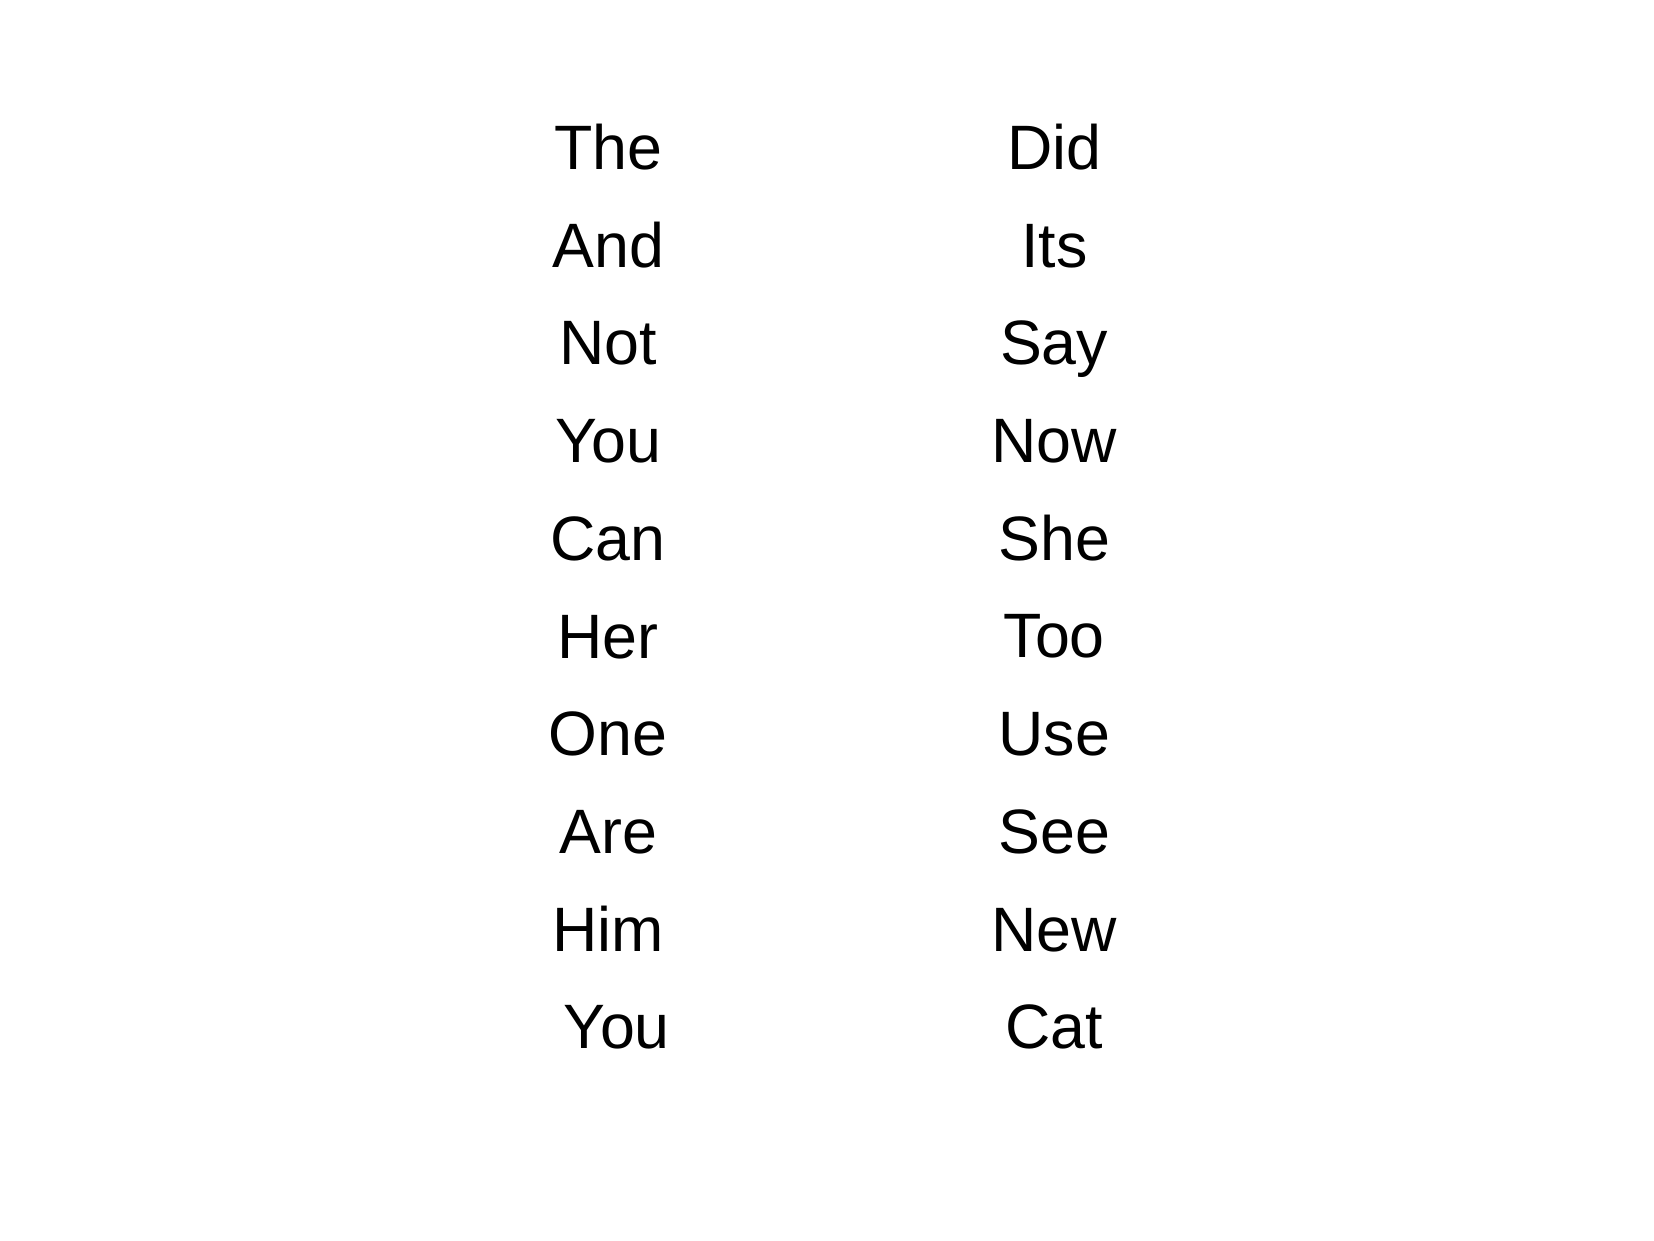

Did
Its
Say
Now
She
Too
Use
See
New
Cat
# The
And
Not
You
Can
Her
One
Are
Him
 You